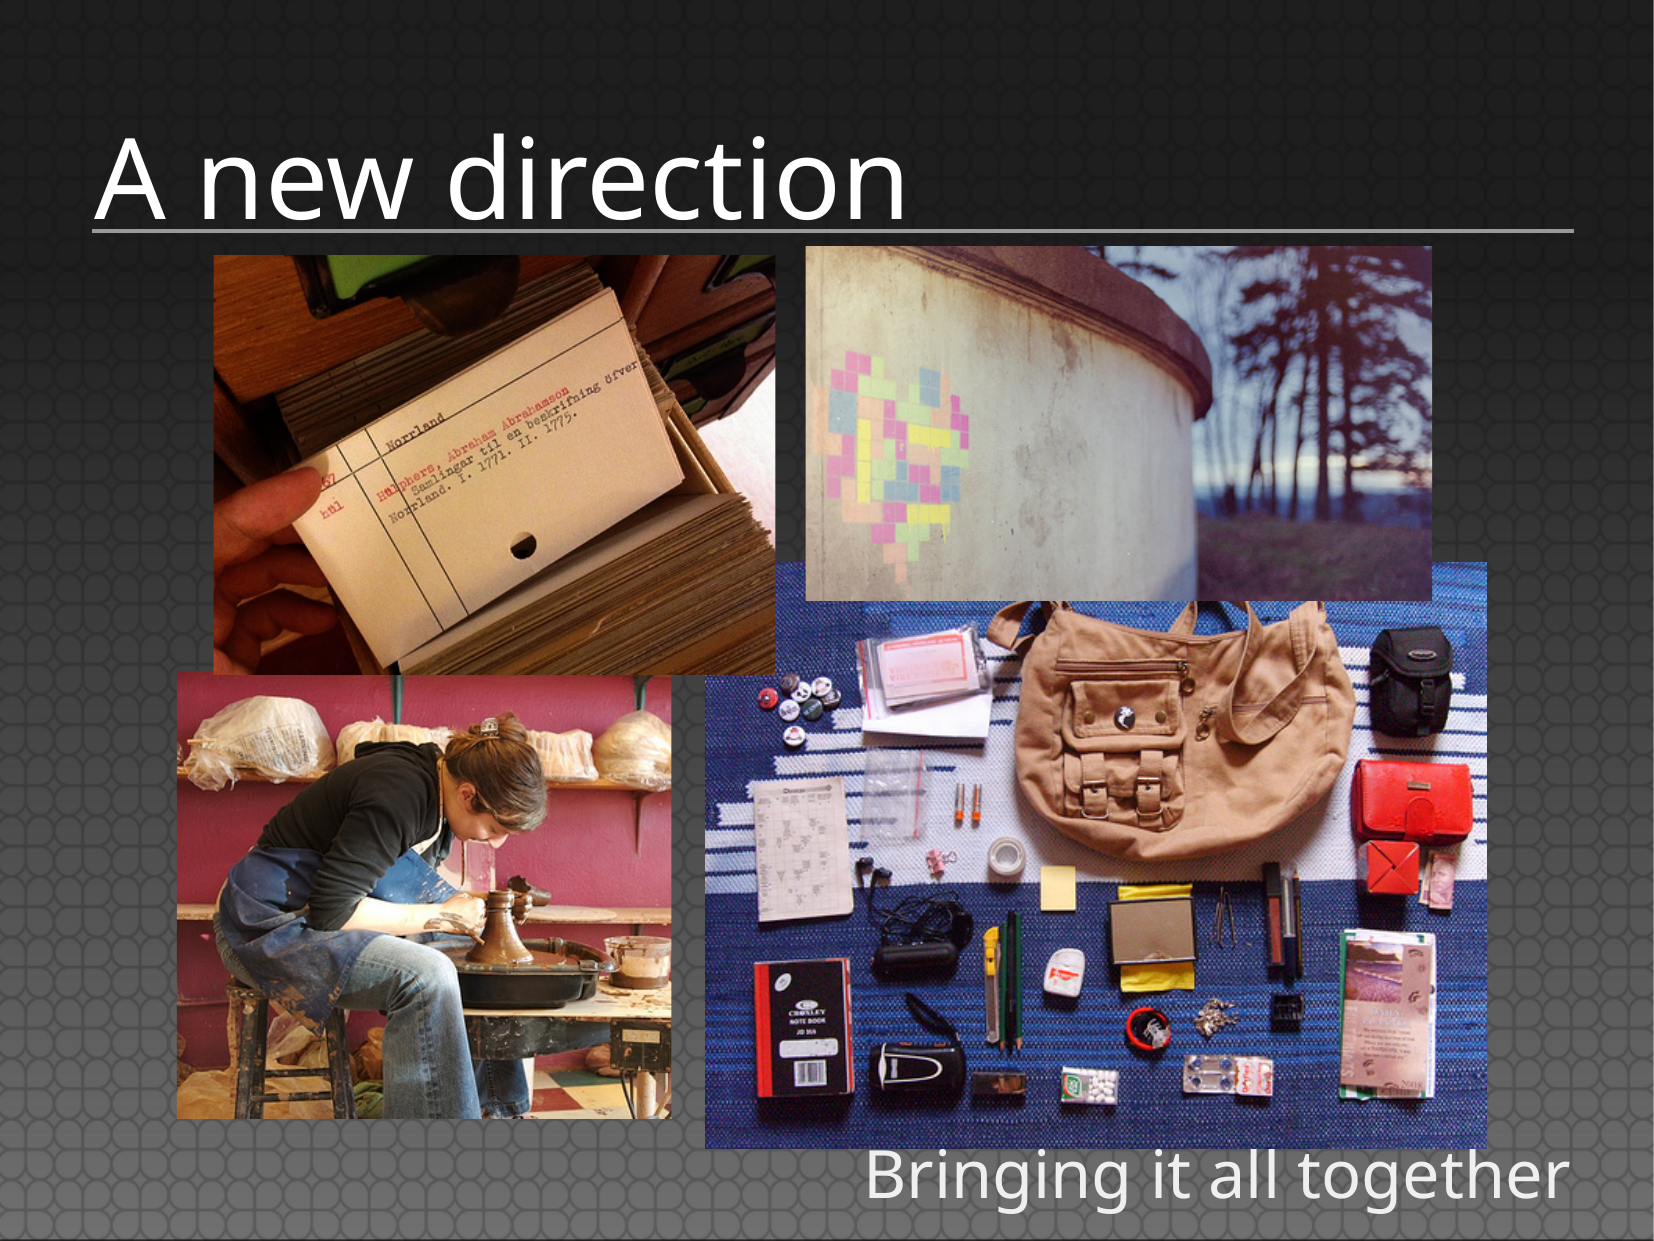

# A new direction
Bringing it all together